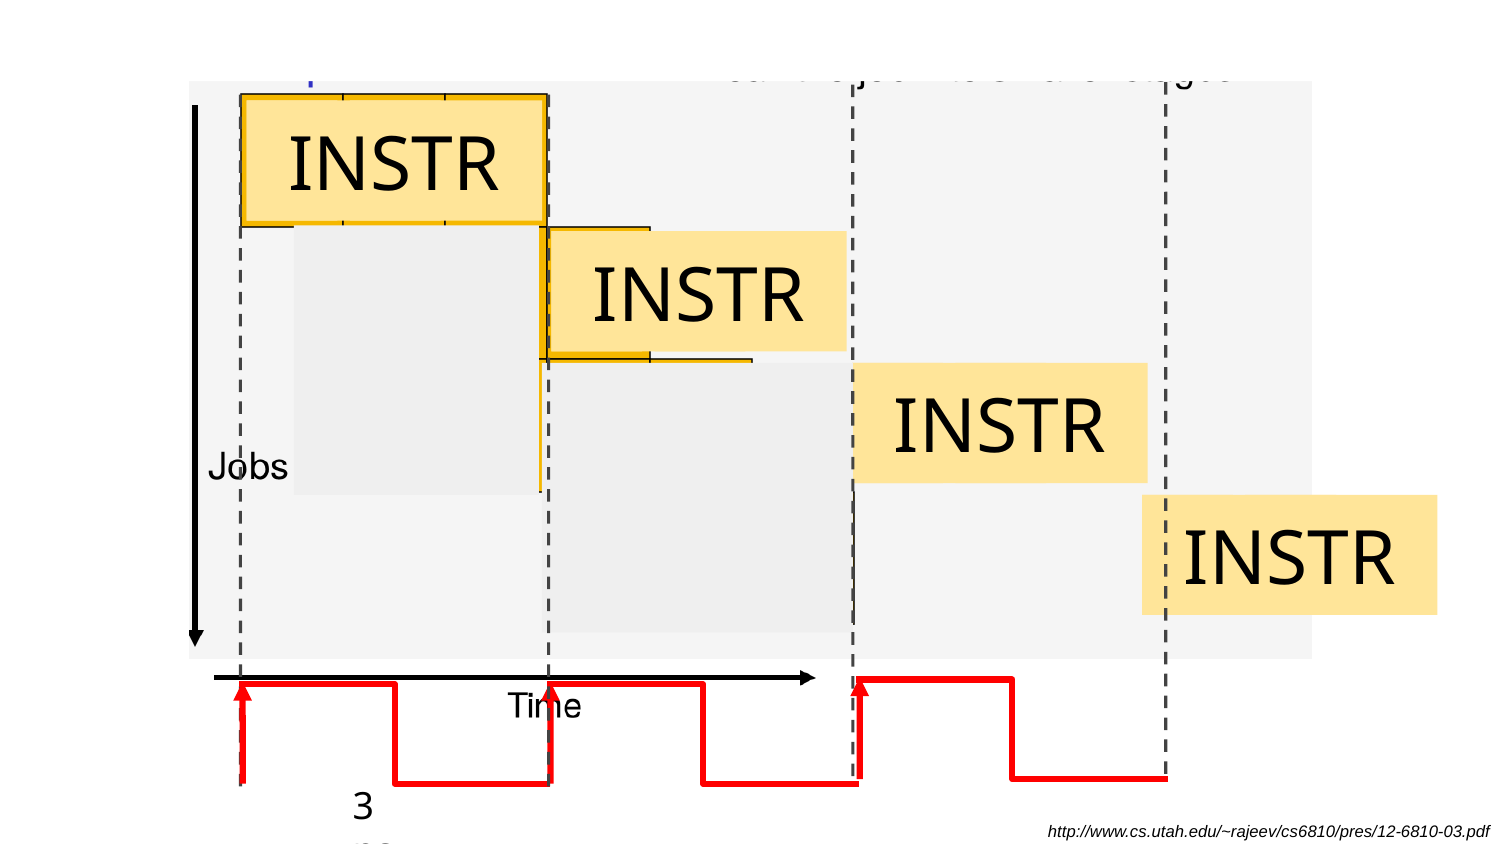

F
INSTR
D
Build a car
F
INSTR
D
Build a car
24 h
INSTR
F
D
Build a car
F
INSTR
D
3 ns
http://www.cs.utah.edu/~rajeev/cs6810/pres/12-6810-03.pdf